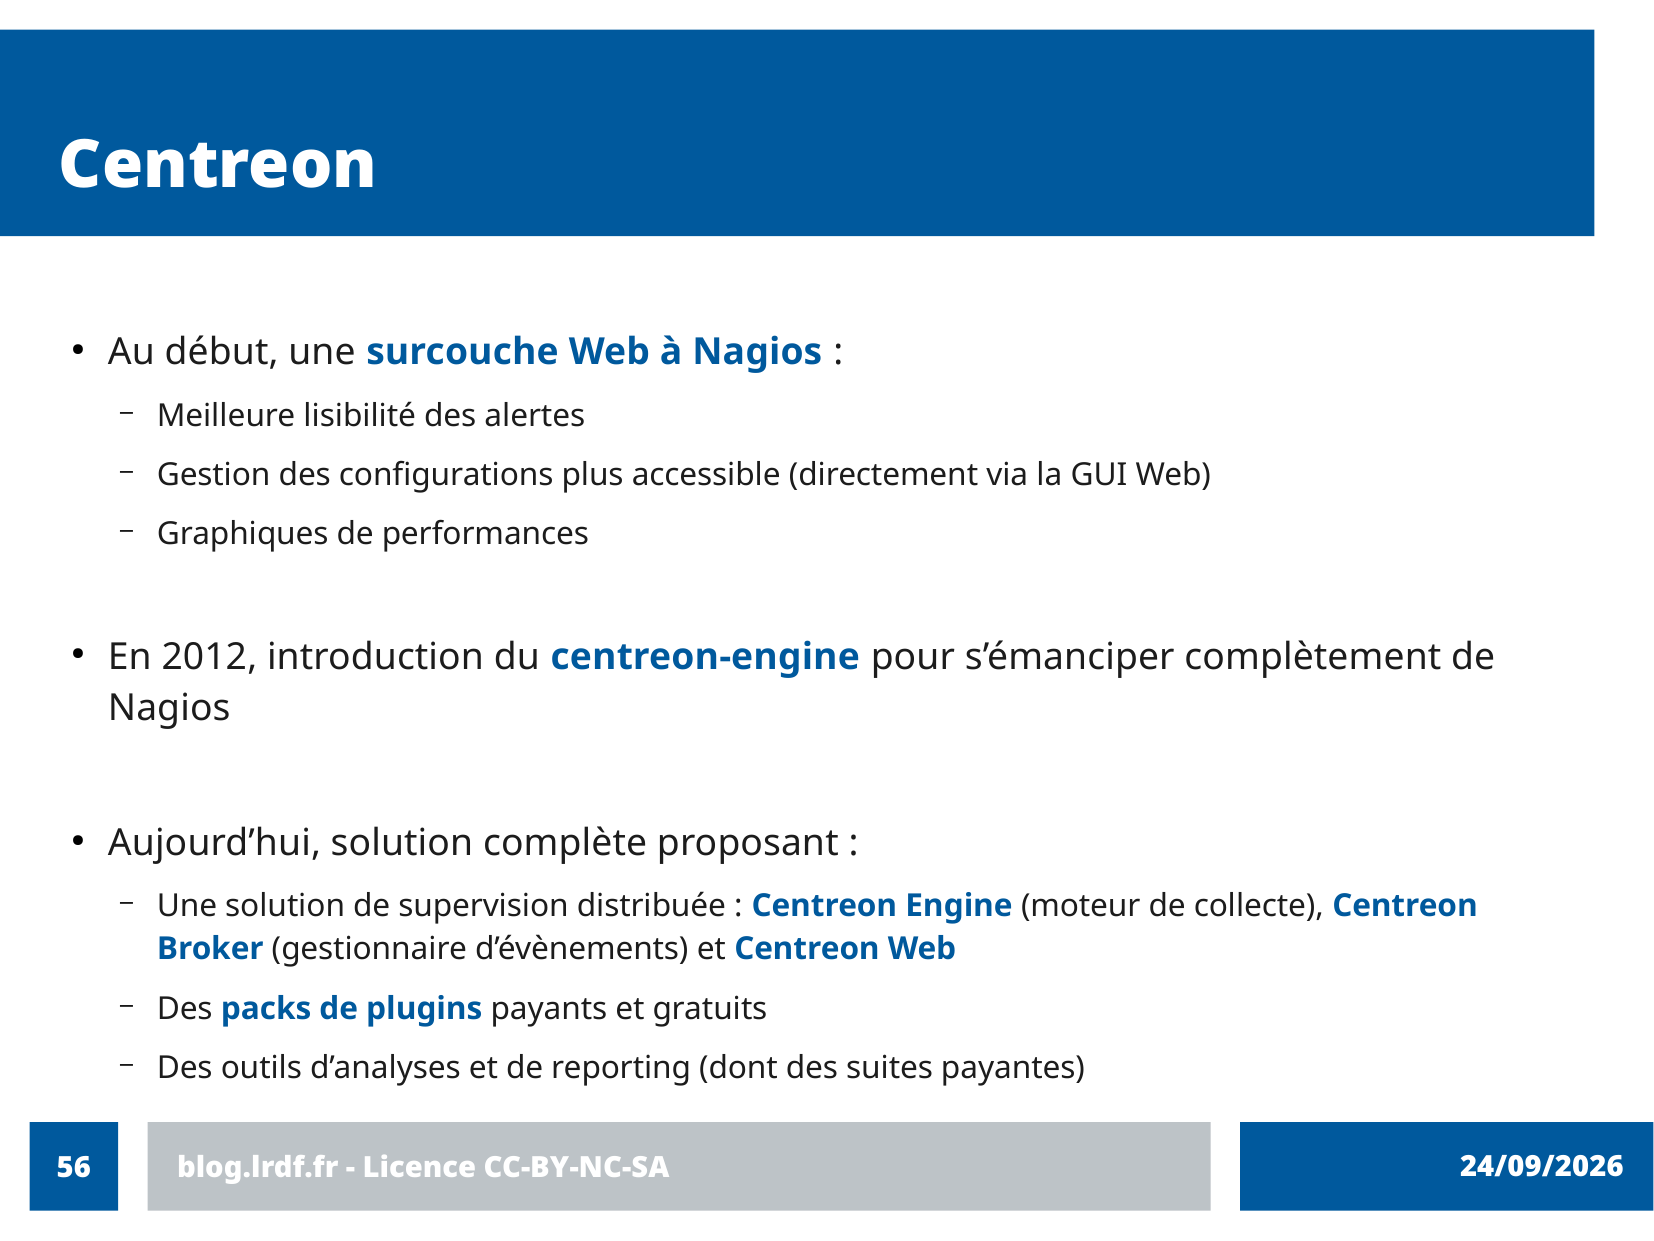

# Centreon
Au début, une surcouche Web à Nagios :
Meilleure lisibilité des alertes
Gestion des configurations plus accessible (directement via la GUI Web)
Graphiques de performances
En 2012, introduction du centreon-engine pour s’émanciper complètement de Nagios
Aujourd’hui, solution complète proposant :
Une solution de supervision distribuée : Centreon Engine (moteur de collecte), Centreon Broker (gestionnaire d’évènements) et Centreon Web
Des packs de plugins payants et gratuits
Des outils d’analyses et de reporting (dont des suites payantes)
56
blog.lrdf.fr - Licence CC-BY-NC-SA